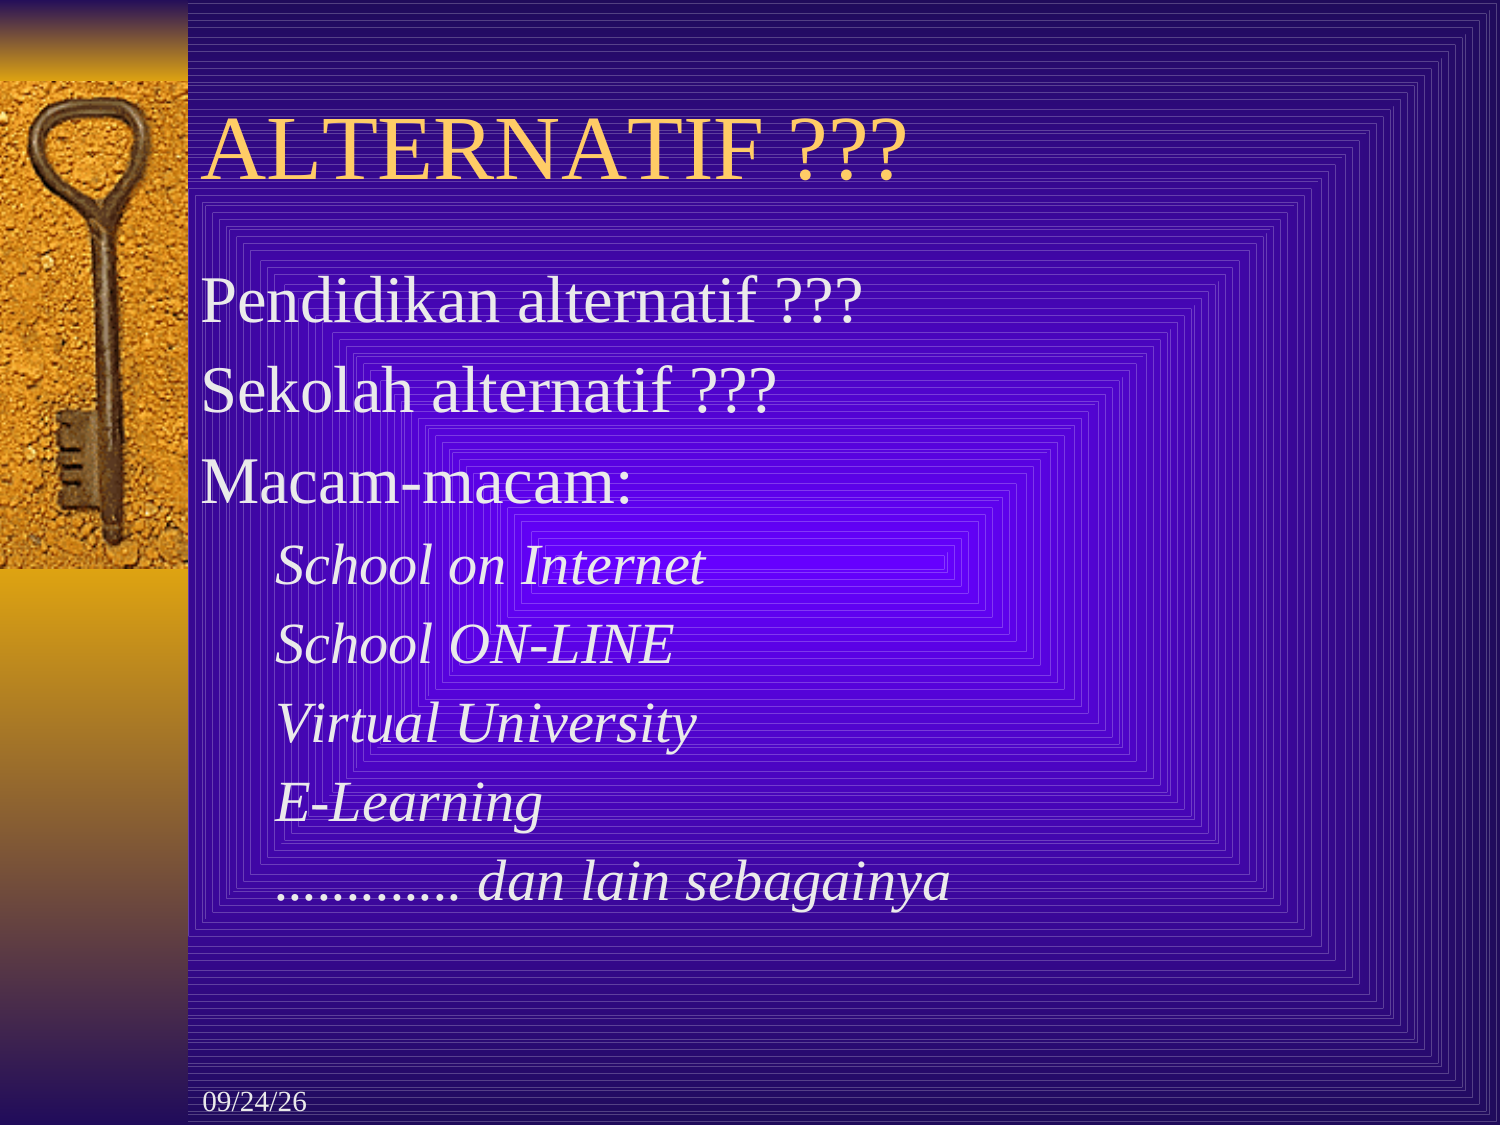

# ALTERNATIF ???
Pendidikan alternatif ???
Sekolah alternatif ???
Macam-macam:
School on Internet
School ON-LINE
Virtual University
E-Learning
............. dan lain sebagainya